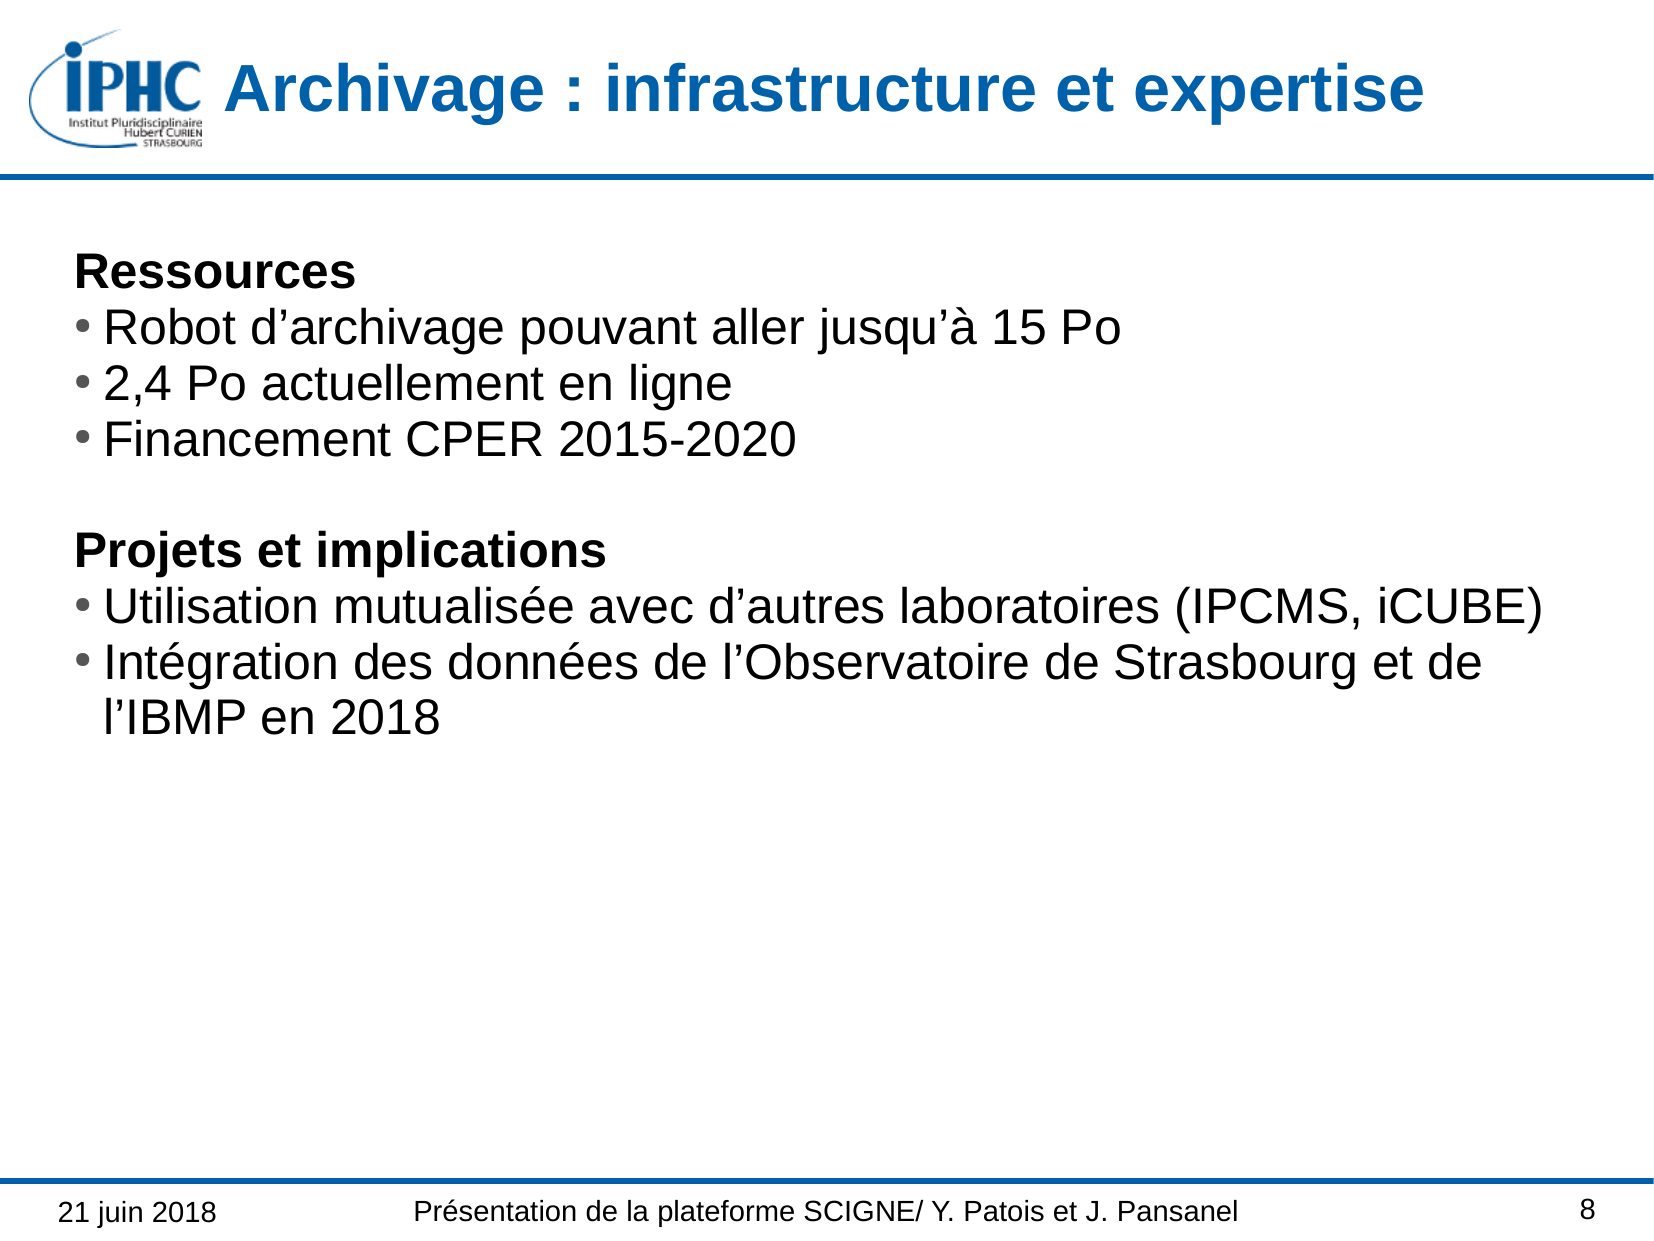

Archivage : infrastructure et expertise
Ressources
Robot d’archivage pouvant aller jusqu’à 15 Po
2,4 Po actuellement en ligne
Financement CPER 2015-2020
Projets et implications
Utilisation mutualisée avec d’autres laboratoires (IPCMS, iCUBE)
Intégration des données de l’Observatoire de Strasbourg et de l’IBMP en 2018
8
Présentation de la plateforme SCIGNE/ Y. Patois et J. Pansanel
21 juin 2018